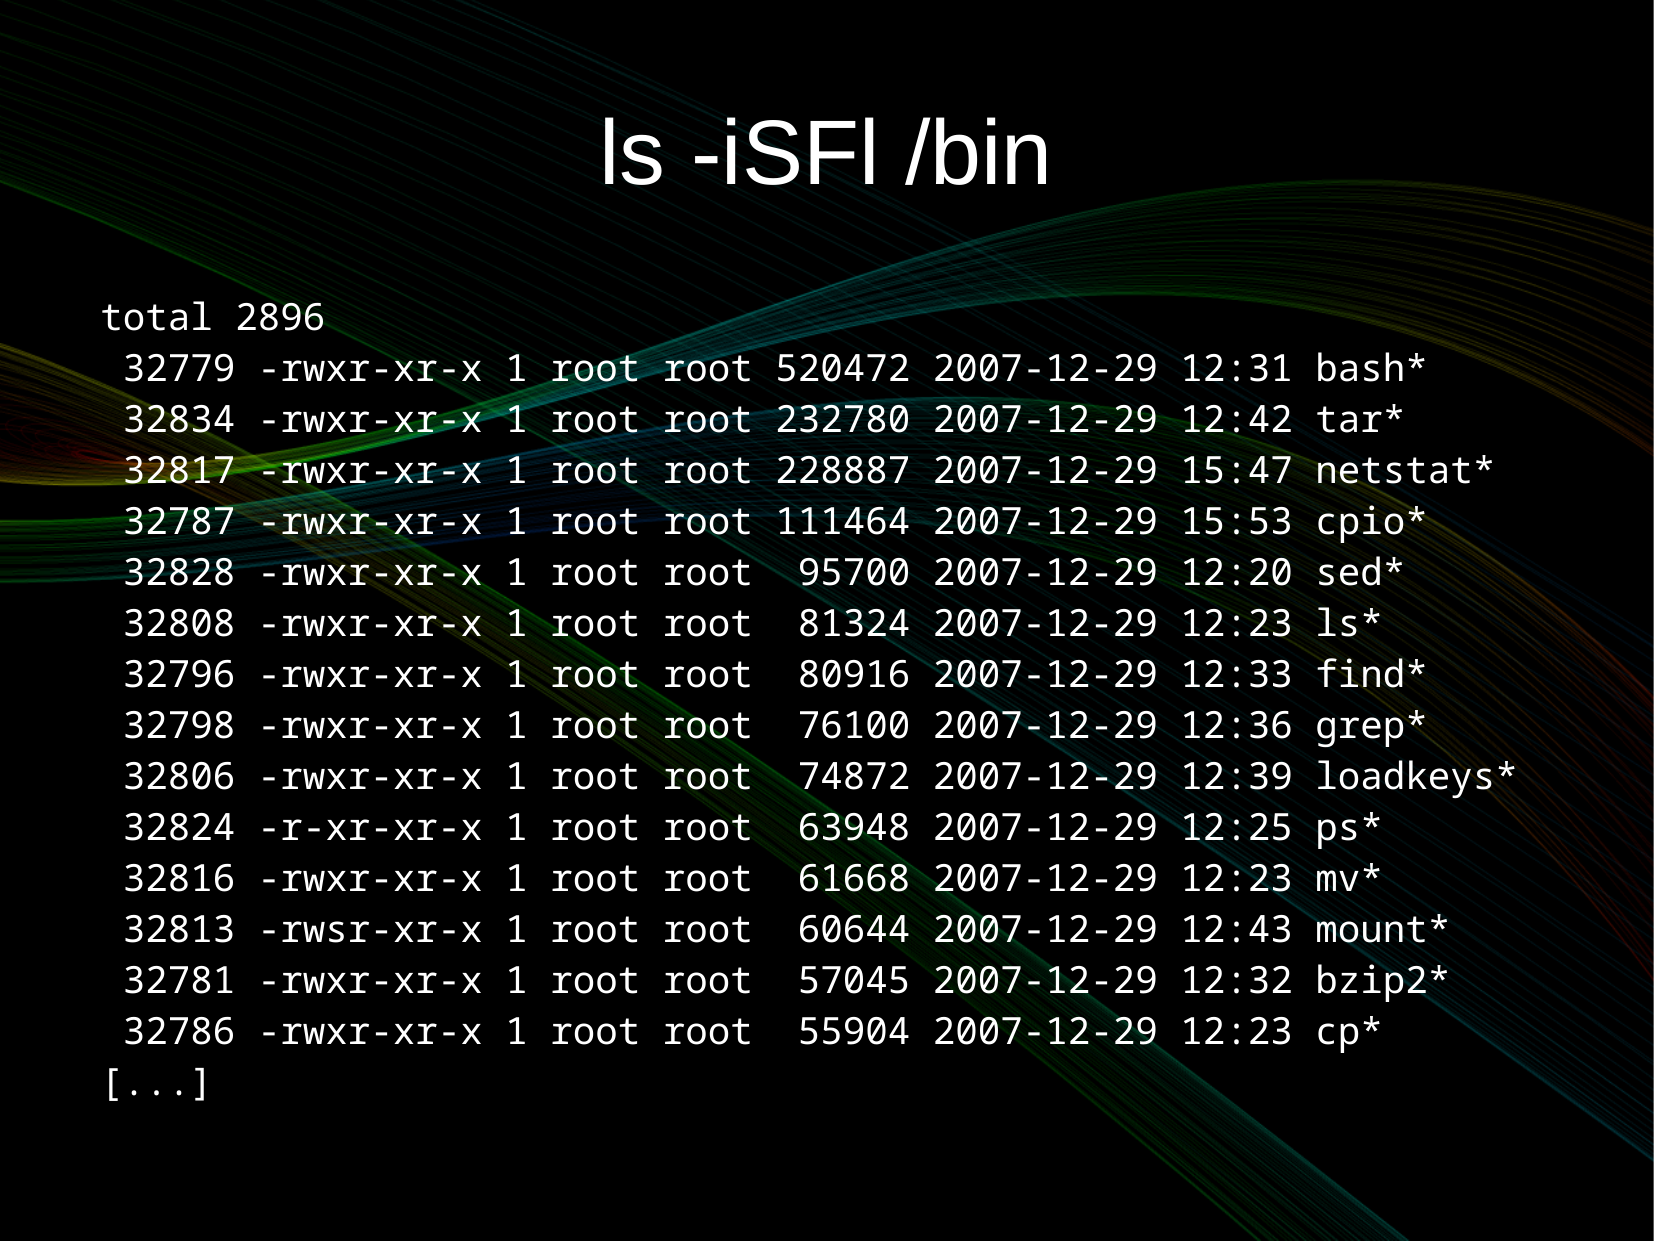

# ls -iSFl /bin
total 2896
 32779 -rwxr-xr-x 1 root root 520472 2007-12-29 12:31 bash*
 32834 -rwxr-xr-x 1 root root 232780 2007-12-29 12:42 tar*
 32817 -rwxr-xr-x 1 root root 228887 2007-12-29 15:47 netstat*
 32787 -rwxr-xr-x 1 root root 111464 2007-12-29 15:53 cpio*
 32828 -rwxr-xr-x 1 root root 95700 2007-12-29 12:20 sed*
 32808 -rwxr-xr-x 1 root root 81324 2007-12-29 12:23 ls*
 32796 -rwxr-xr-x 1 root root 80916 2007-12-29 12:33 find*
 32798 -rwxr-xr-x 1 root root 76100 2007-12-29 12:36 grep*
 32806 -rwxr-xr-x 1 root root 74872 2007-12-29 12:39 loadkeys*
 32824 -r-xr-xr-x 1 root root 63948 2007-12-29 12:25 ps*
 32816 -rwxr-xr-x 1 root root 61668 2007-12-29 12:23 mv*
 32813 -rwsr-xr-x 1 root root 60644 2007-12-29 12:43 mount*
 32781 -rwxr-xr-x 1 root root 57045 2007-12-29 12:32 bzip2*
 32786 -rwxr-xr-x 1 root root 55904 2007-12-29 12:23 cp*
[...]